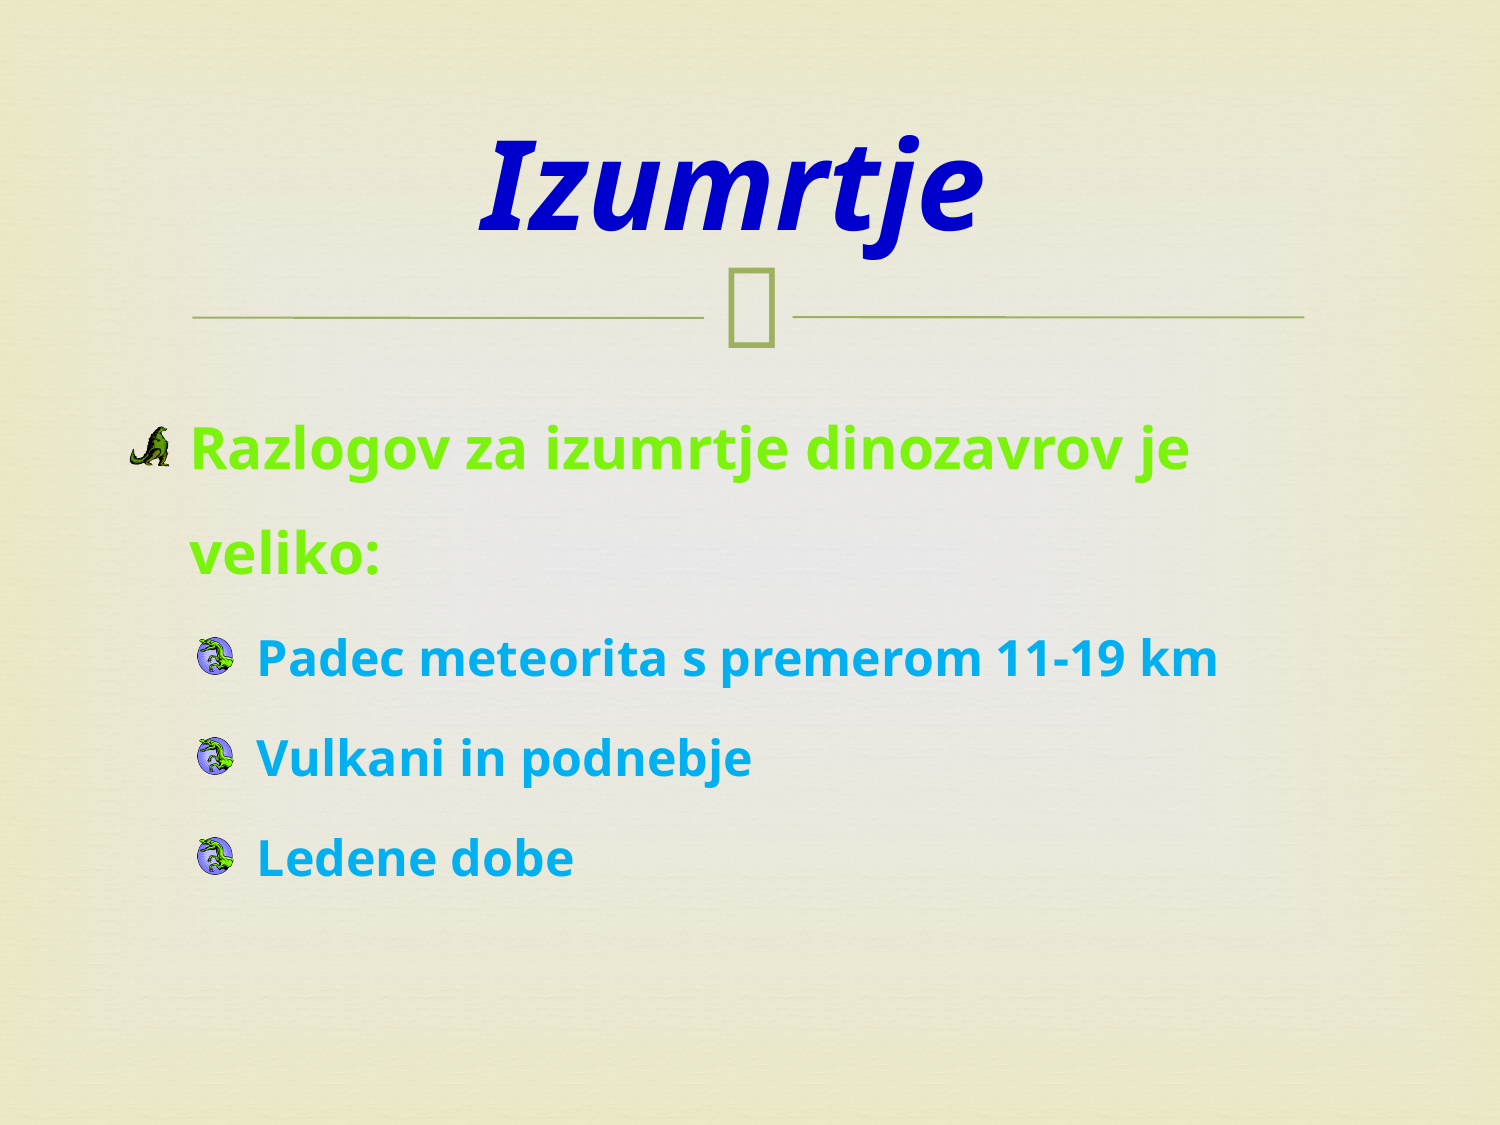

Izumrtje
# Razlogov za izumrtje dinozavrov je veliko:
Padec meteorita s premerom 11-19 km
Vulkani in podnebje
Ledene dobe